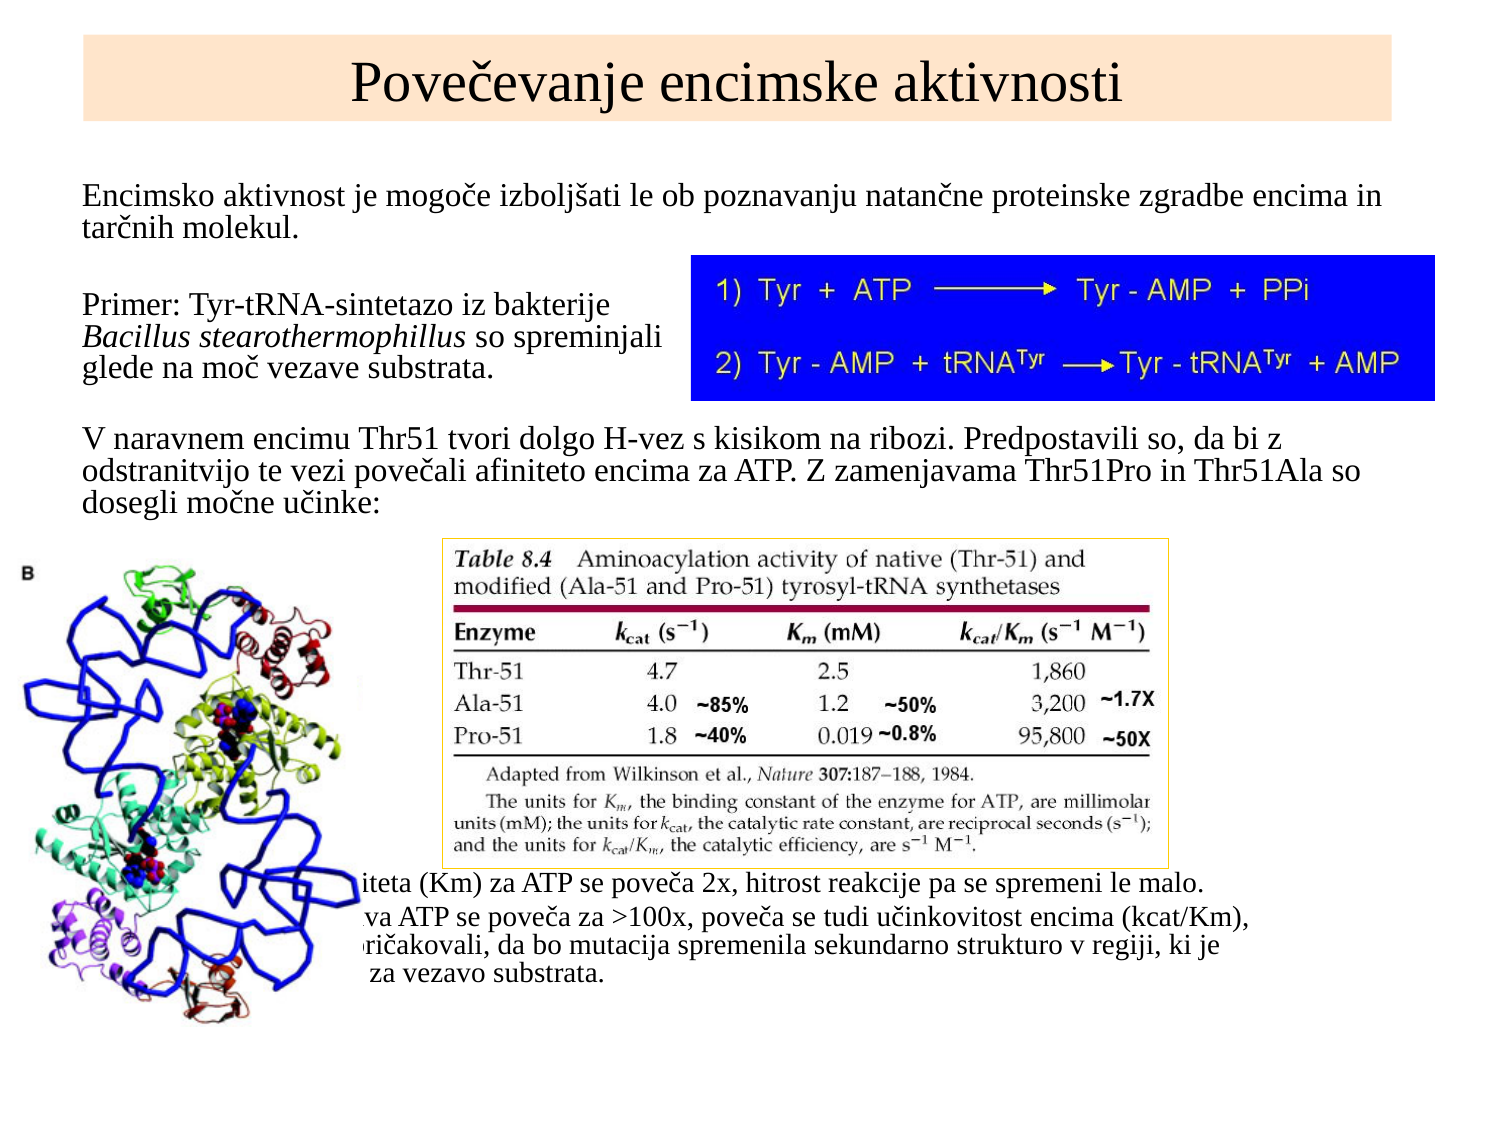

# Povečevanje encimske aktivnosti
Encimsko aktivnost je mogoče izboljšati le ob poznavanju natančne proteinske zgradbe encima in tarčnih molekul.
Primer: Tyr-tRNA-sintetazo iz bakterije
Bacillus stearothermophillus so spreminjali
glede na moč vezave substrata.
V naravnem encimu Thr51 tvori dolgo H-vez s kisikom na ribozi. Predpostavili so, da bi z odstranitvijo te vezi povečali afiniteto encima za ATP. Z zamenjavama Thr51Pro in Thr51Ala so dosegli močne učinke:
		T51A: afiniteta (Km) za ATP se poveča 2x, hitrost reakcije pa se spremeni le malo.
		T51P: vezava ATP se poveča za >100x, poveča se tudi učinkovitost encima (kcat/Km),
		čeprav so pričakovali, da bo mutacija spremenila sekundarno strukturo v regiji, ki je
		pomembna za vezavo substrata.